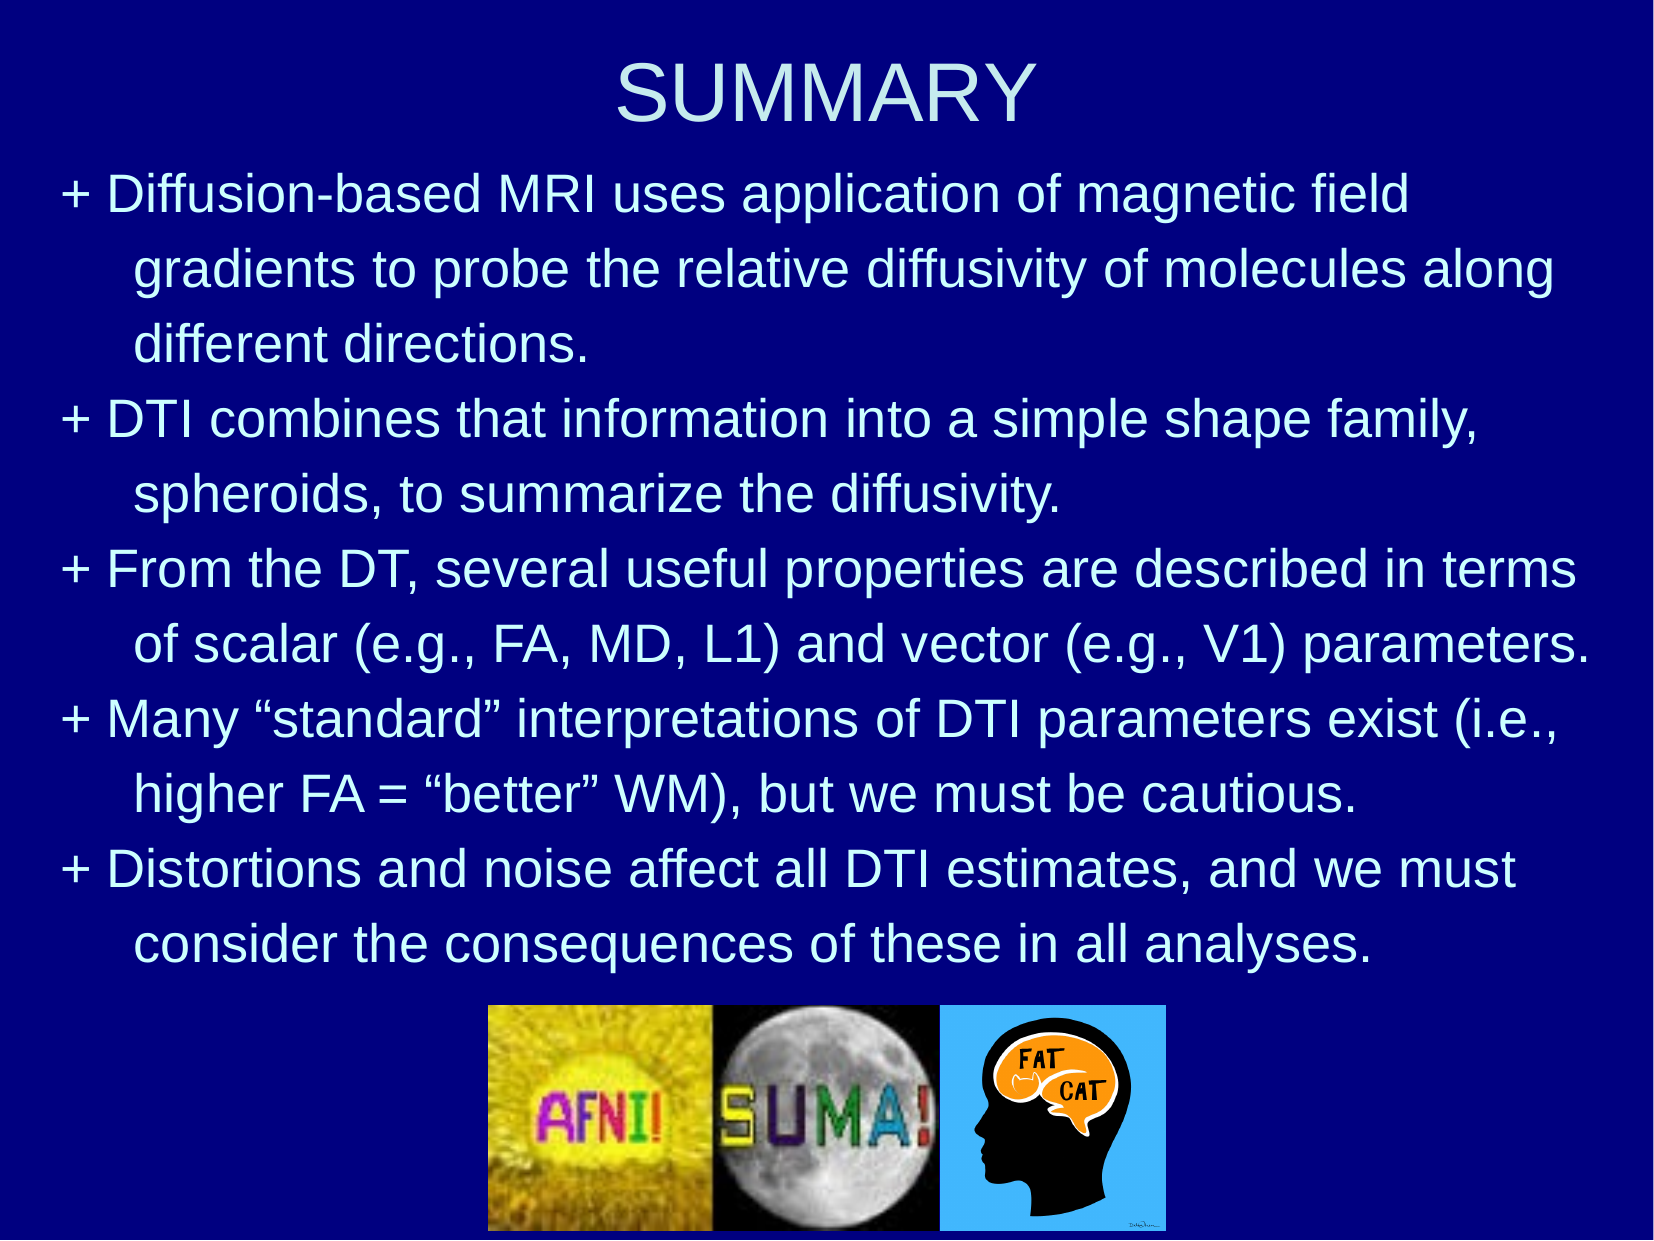

# SUMMARY
+ Diffusion-based MRI uses application of magnetic field
	gradients to probe the relative diffusivity of molecules along
	different directions.
+ DTI combines that information into a simple shape family,
	spheroids, to summarize the diffusivity.
+ From the DT, several useful properties are described in terms
	of scalar (e.g., FA, MD, L1) and vector (e.g., V1) parameters.
+ Many “standard” interpretations of DTI parameters exist (i.e.,
	higher FA = “better” WM), but we must be cautious.
+ Distortions and noise affect all DTI estimates, and we must
	consider the consequences of these in all analyses.